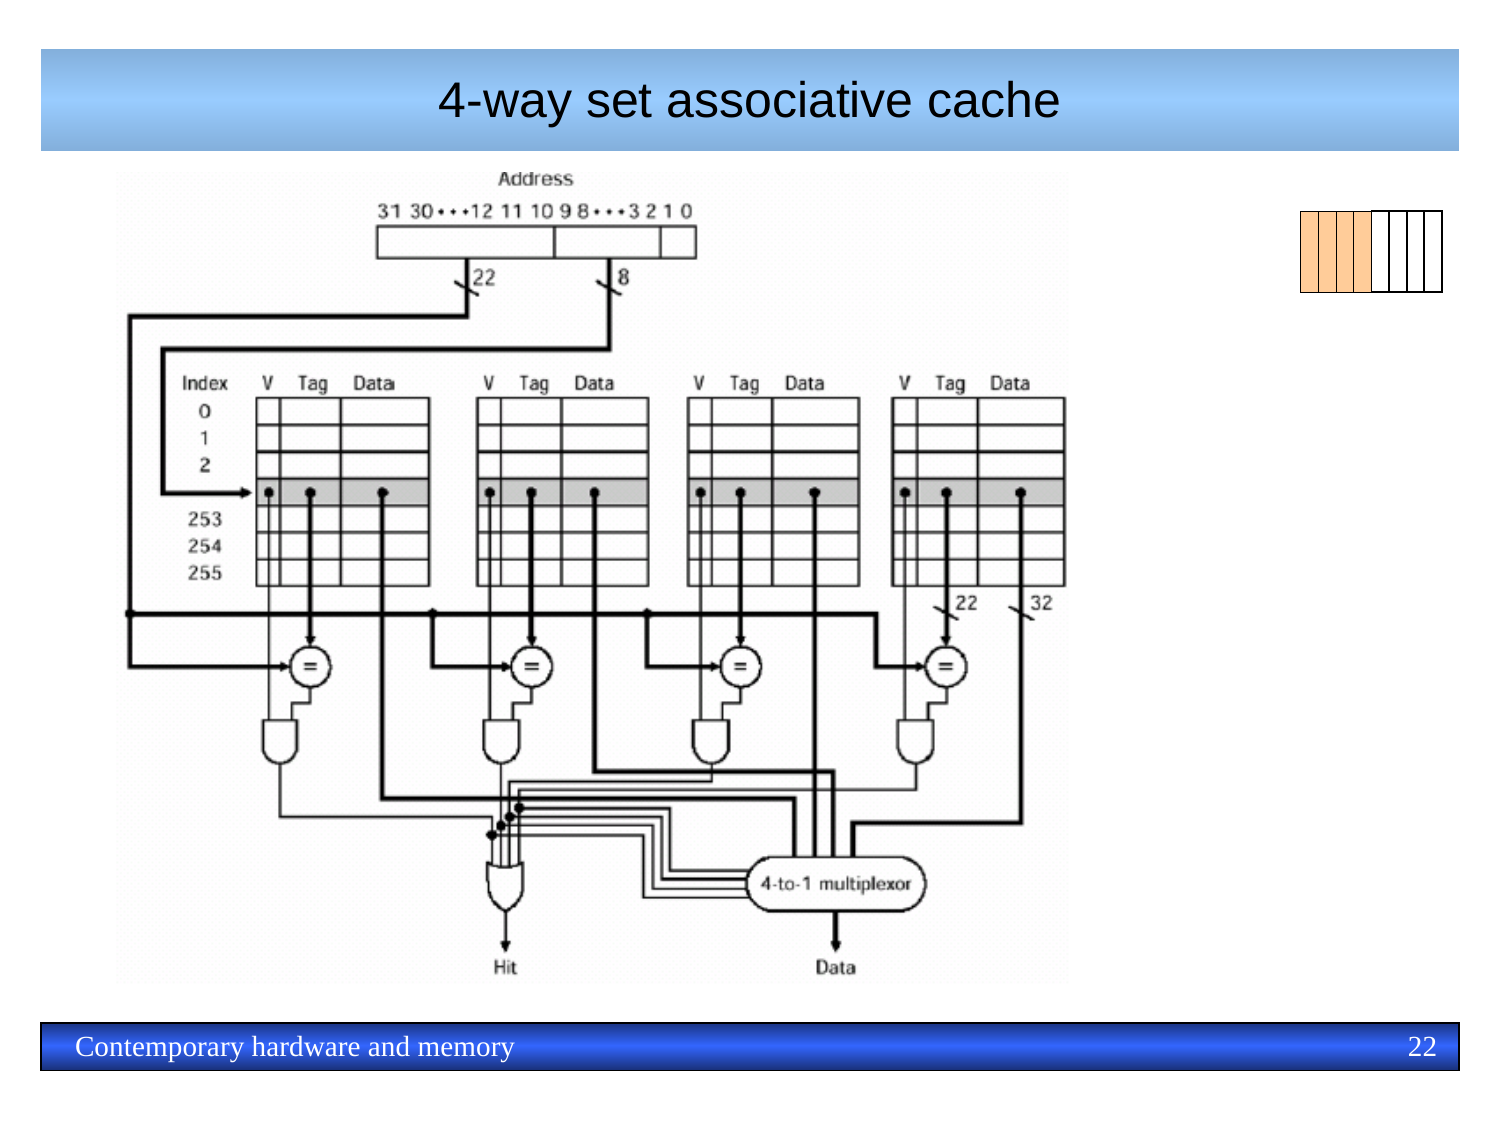

# 4-way set associative cache
| | | | | | | | |
| --- | --- | --- | --- | --- | --- | --- | --- |
| | | | | | | | |
| | | | | | | | |
Contemporary hardware and memory
22